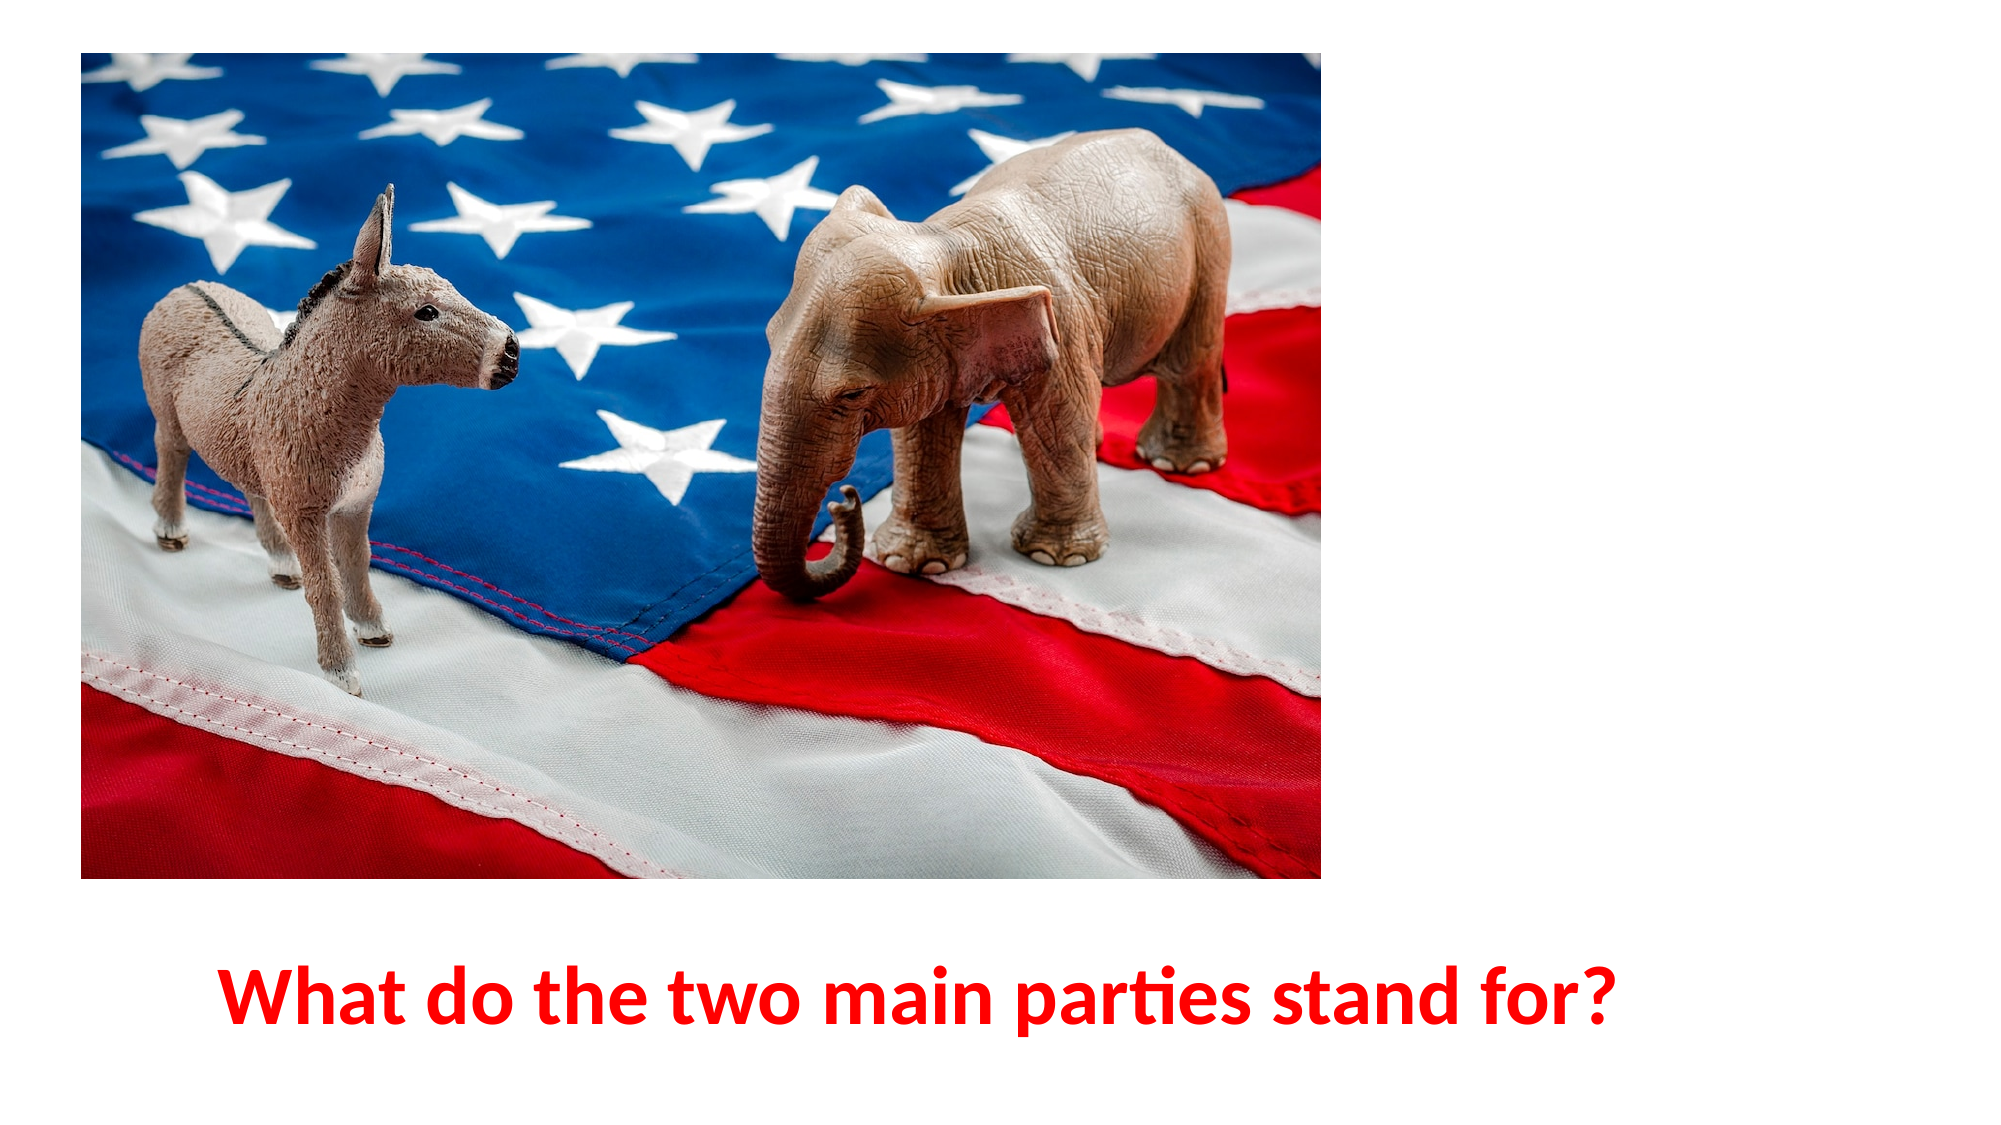

What do the two main parties stand for?